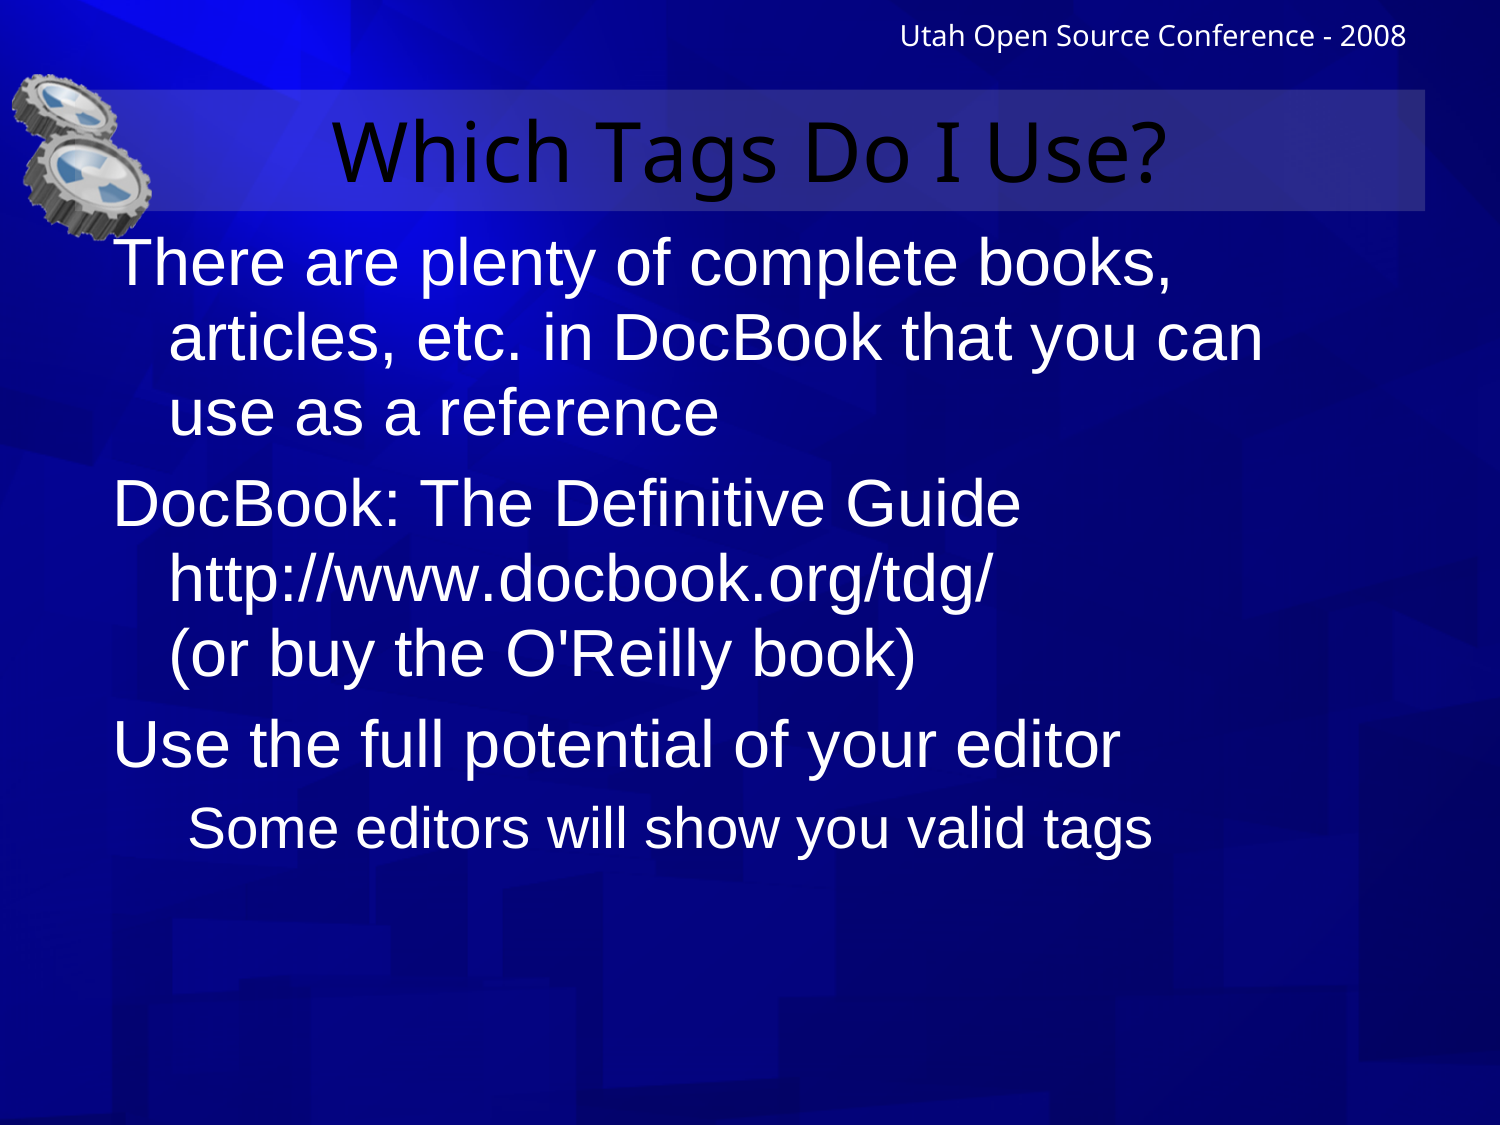

# Which Tags Do I Use?
There are plenty of complete books, articles, etc. in DocBook that you can use as a reference
DocBook: The Definitive Guide
http://www.docbook.org/tdg/
(or buy the O'Reilly book)
Use the full potential of your editor
Some editors will show you valid tags